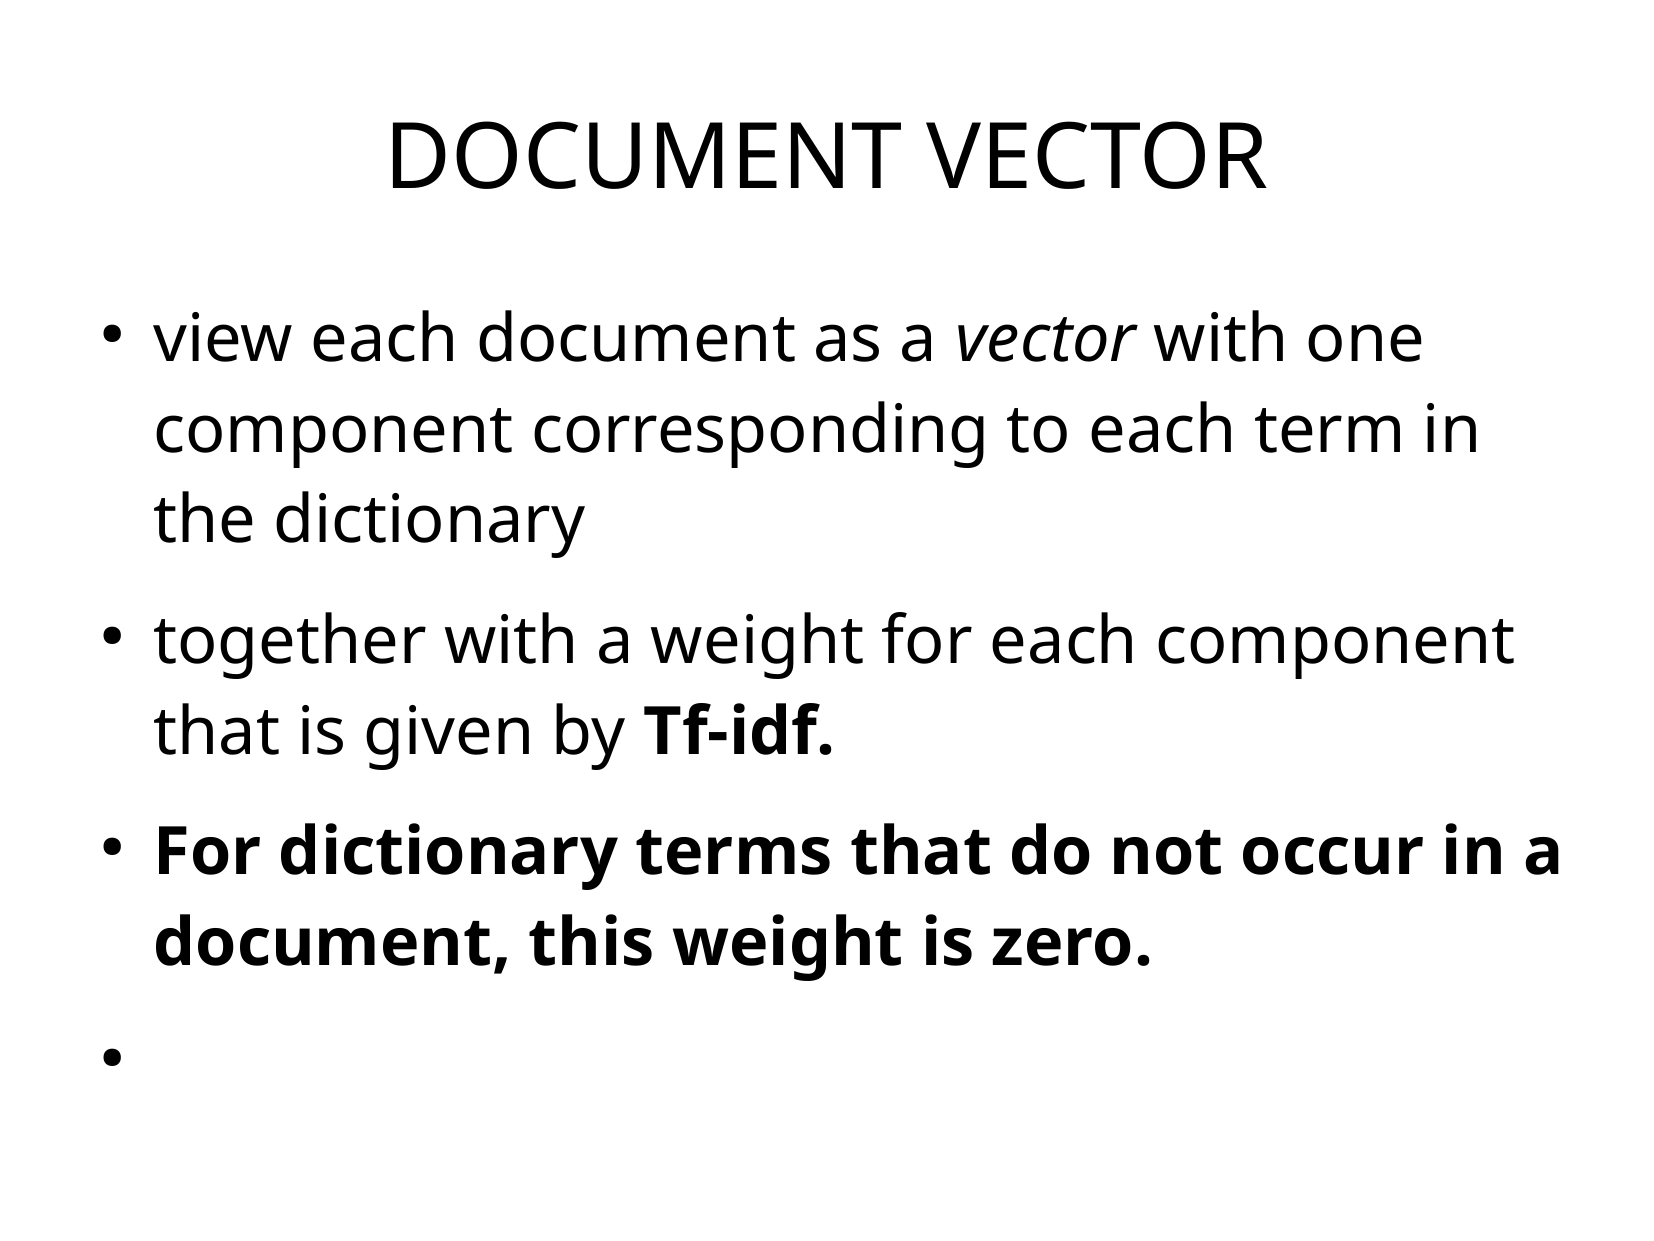

# DOCUMENT VECTOR
view each document as a vector with one component corresponding to each term in the dictionary
together with a weight for each component that is given by Tf-idf.
For dictionary terms that do not occur in a document, this weight is zero.